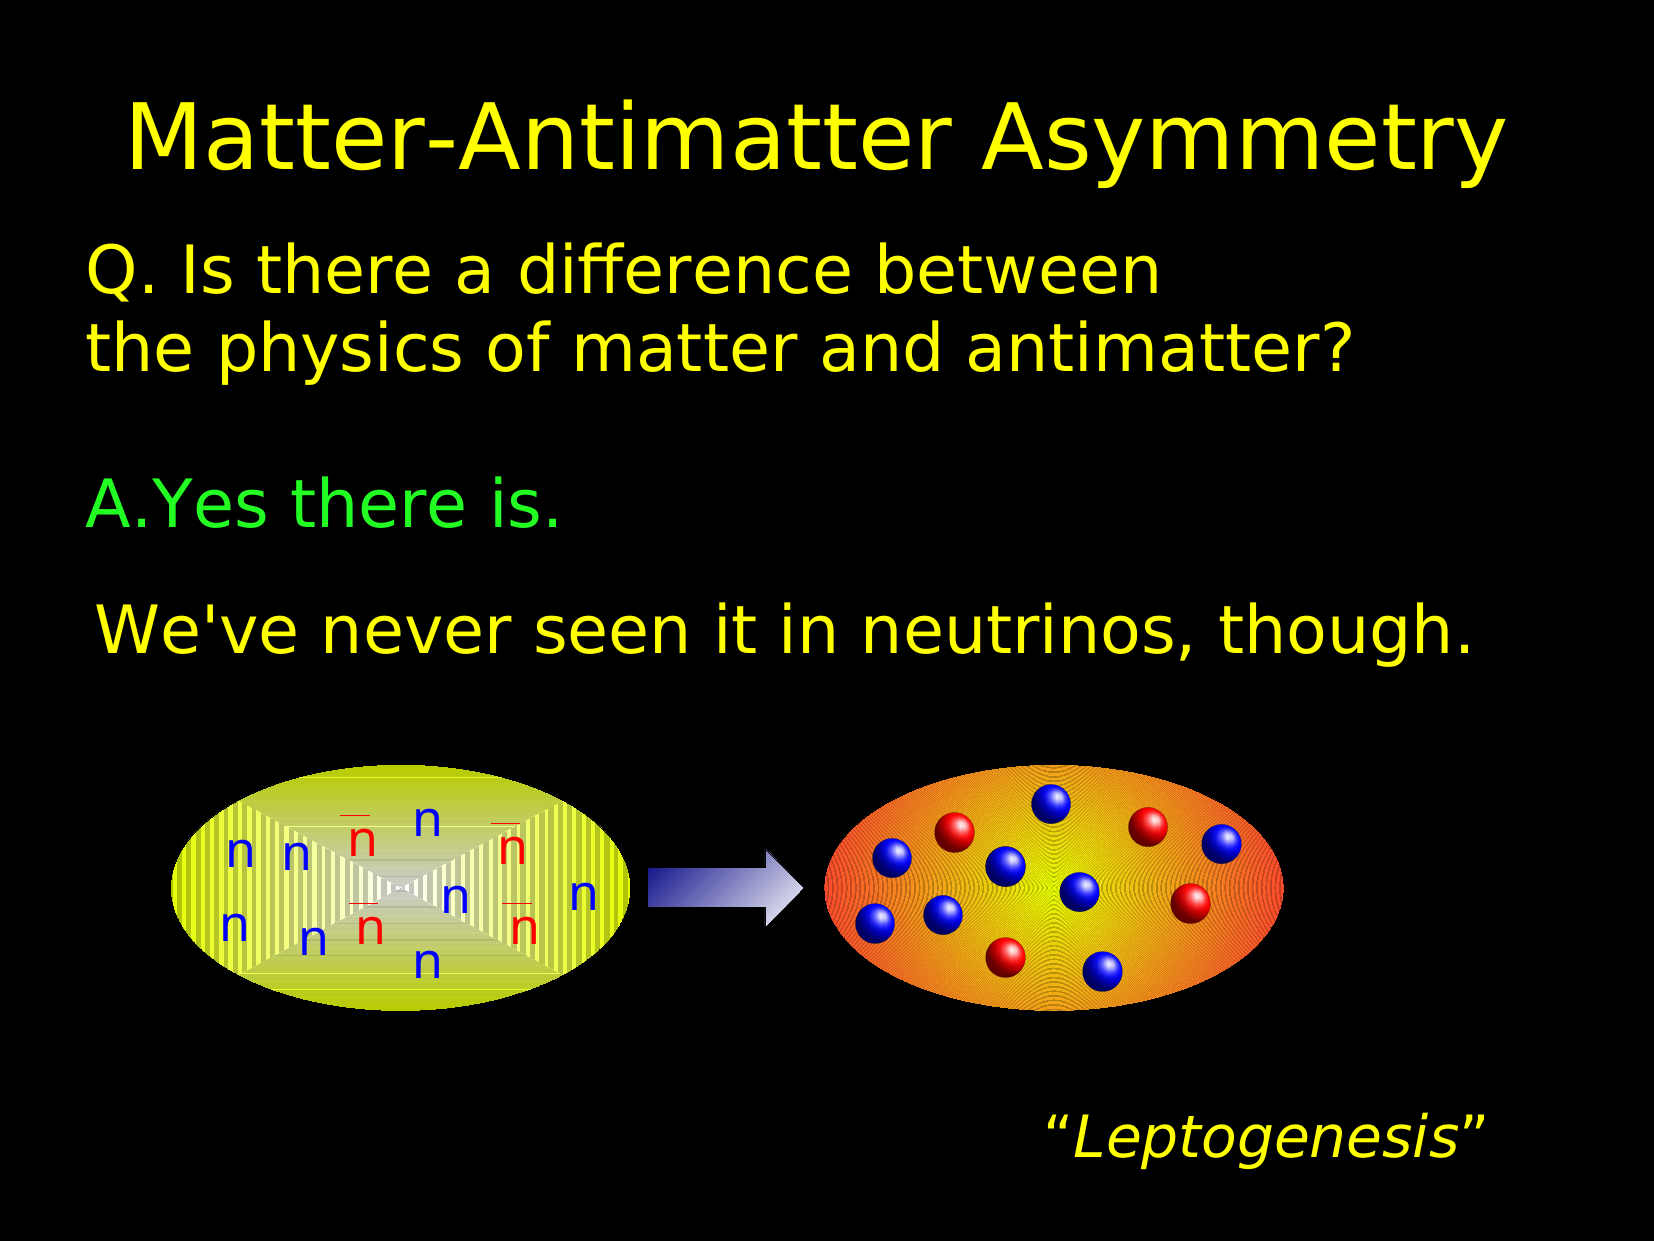

# Matter-Antimatter Asymmetry
Q. Is there a difference between
the physics of matter and antimatter?
A.Yes there is.
We've never seen it in neutrinos, though.
n
n
n
n
n
n
n
n
n
n
n
n
“Leptogenesis”